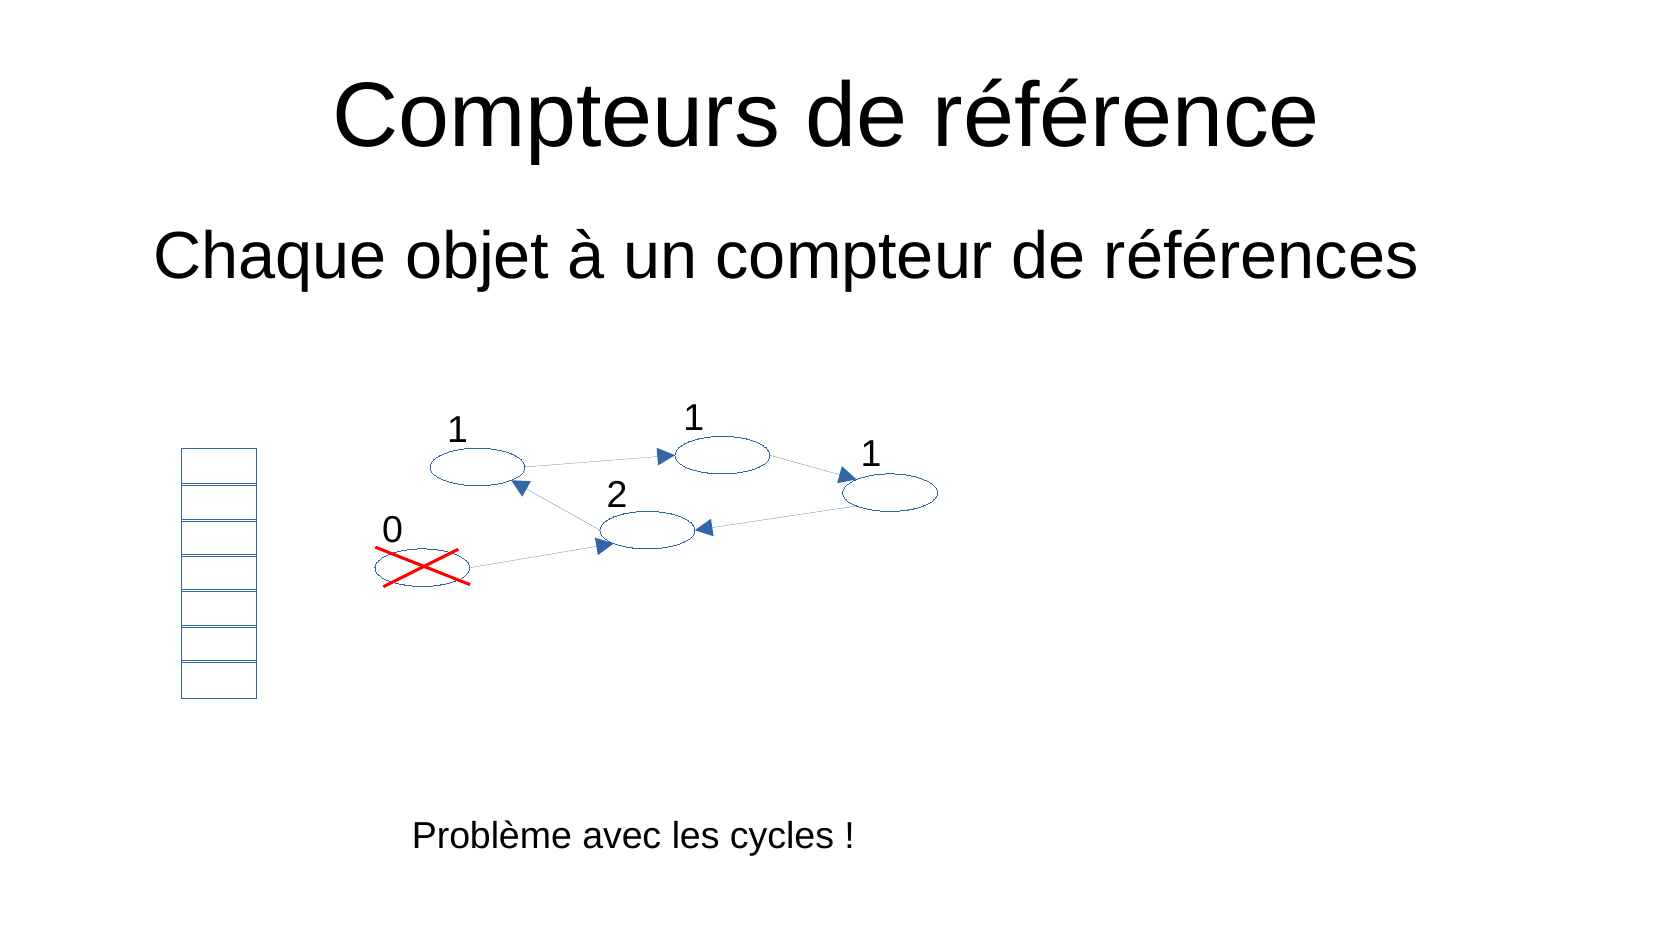

# Compteurs de référence
Chaque objet à un compteur de références
1
1
1
2
0
Problème avec les cycles !